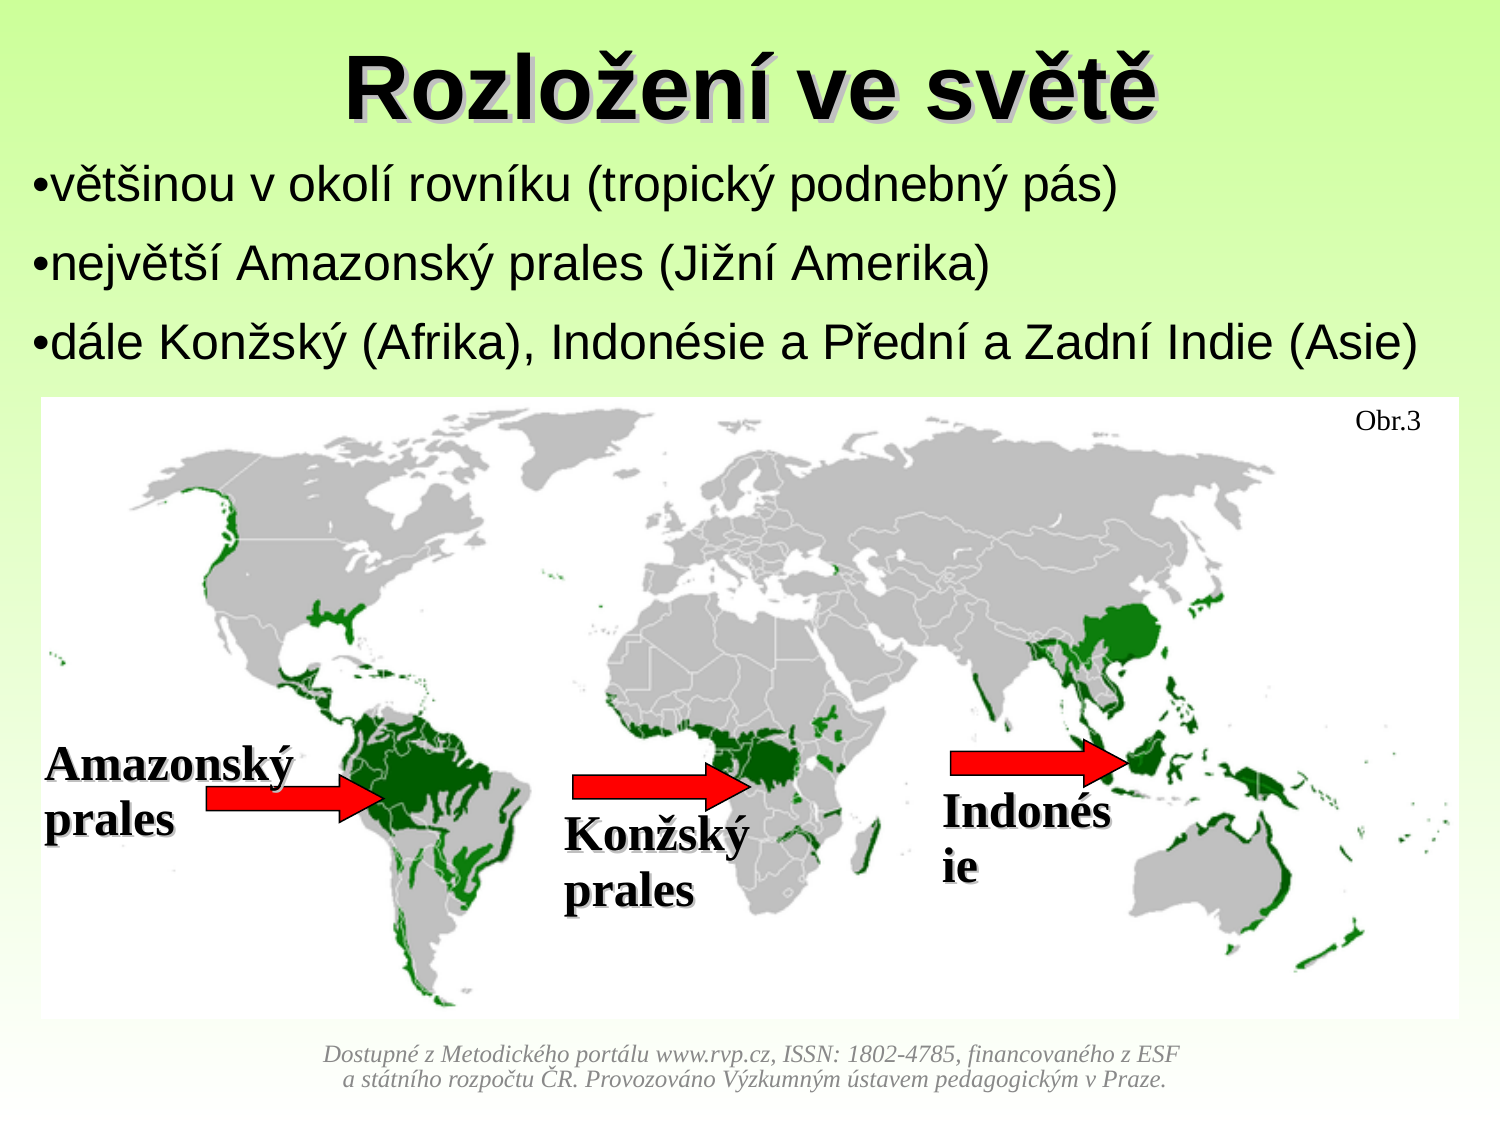

# Rozložení ve světě
většinou v okolí rovníku (tropický podnebný pás)
největší Amazonský prales (Jižní Amerika)
dále Konžský (Afrika), Indonésie a Přední a Zadní Indie (Asie)
Obr.3
Amazonský prales
Indonésie
Konžský prales
Dostupné z Metodického portálu www.rvp.cz, ISSN: 1802-4785, financovaného z ESF
a státního rozpočtu ČR. Provozováno Výzkumným ústavem pedagogickým v Praze.